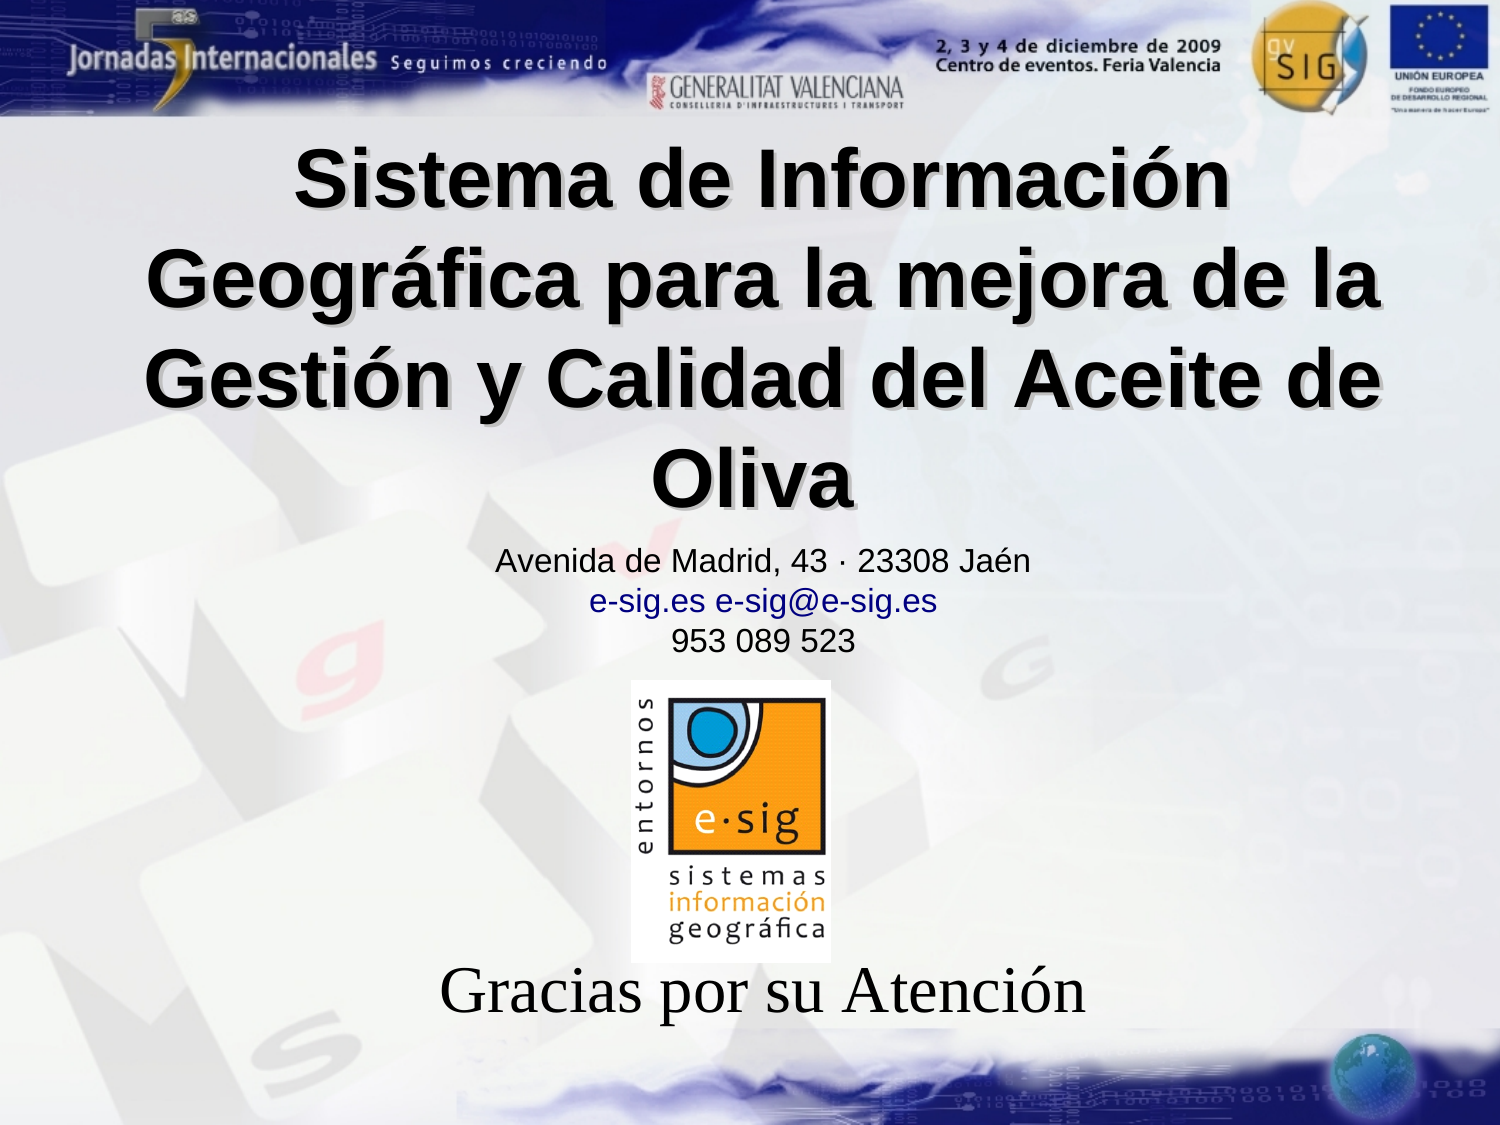

# Sistema de Información Geográfica para la mejora de la Gestión y Calidad del Aceite de Oliva
Avenida de Madrid, 43 · 23308 Jaén
e-sig.es e-sig@e-sig.es
953 089 523
Gracias por su Atención